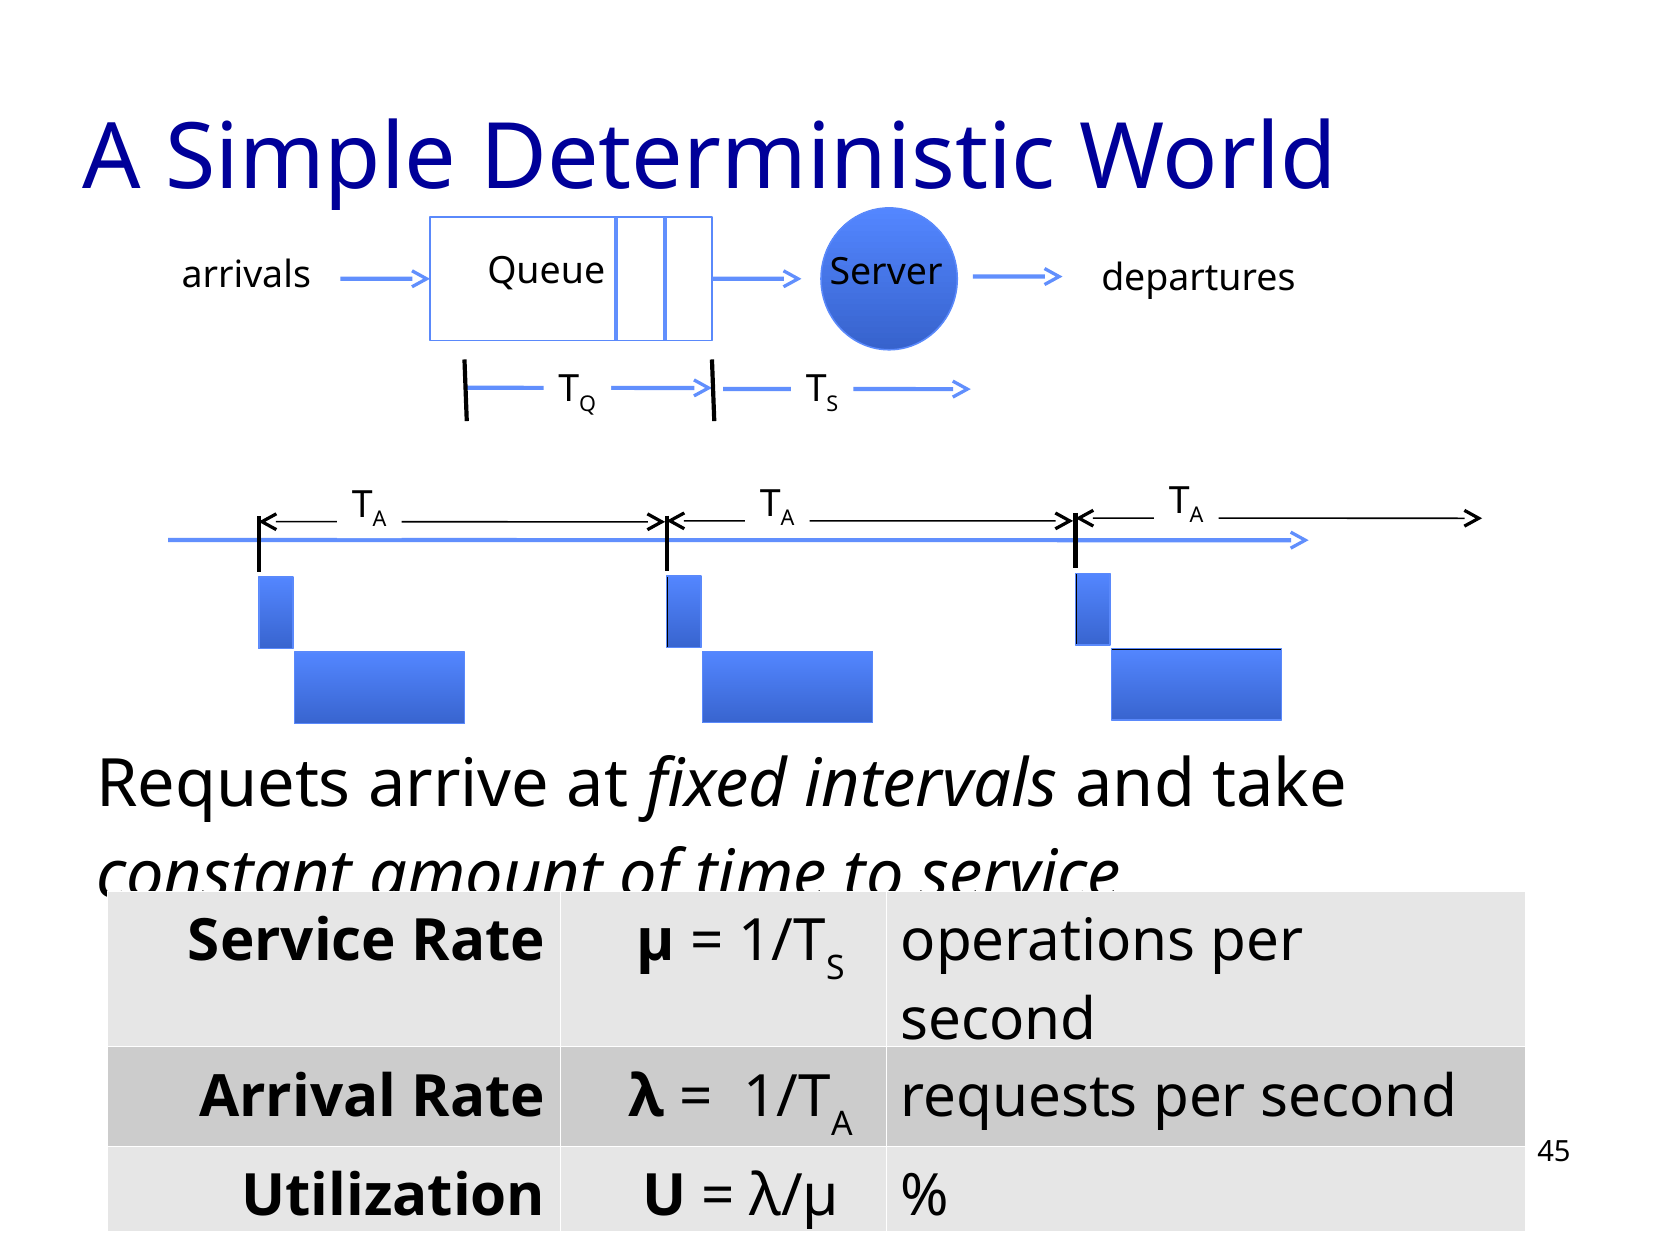

# A Simple Deterministic World
Queue
Server
arrivals
departures
TQ
TS
TA
TA
TA
Requets arrive at fixed intervals and take constant amount of time to service
| Service Rate | μ = 1/TS | operations per second |
| --- | --- | --- |
| Arrival Rate | λ = 1/TA | requests per second |
| Utilization | U = λ/μ | % |
45